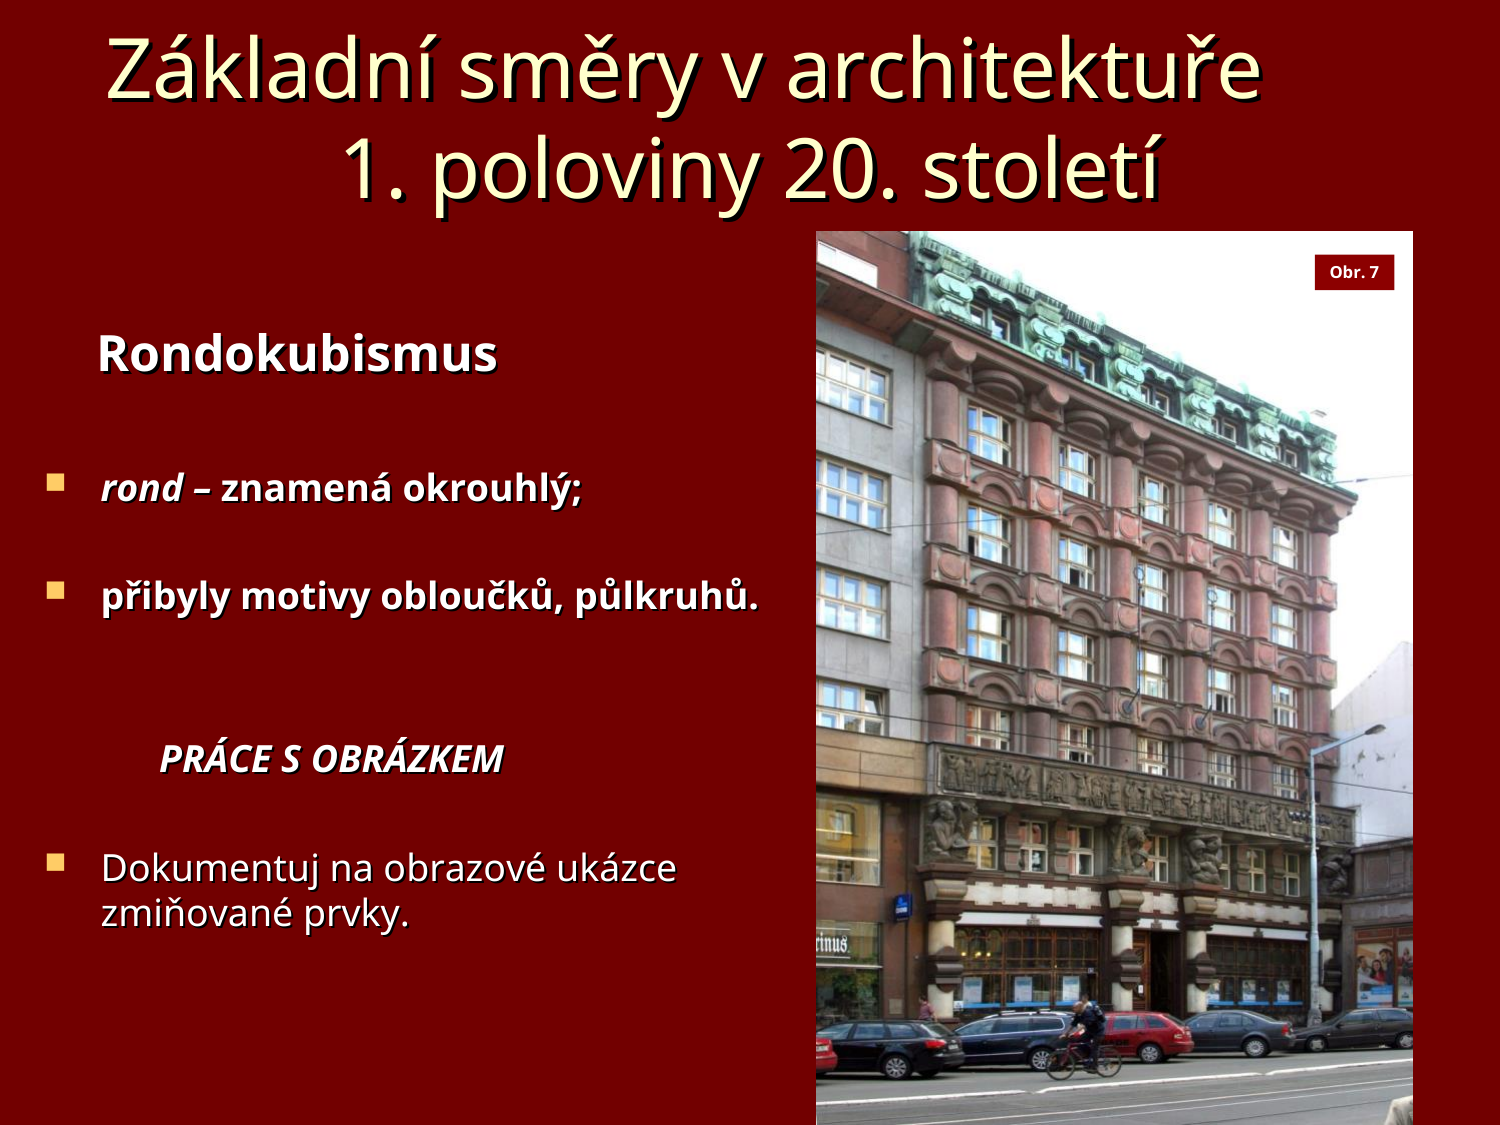

# Základní směry v architektuře 1. poloviny 20. století
Obr. 7
 Rondokubismus
rond – znamená okrouhlý;
přibyly motivy obloučků, půlkruhů.
	 PRÁCE S OBRÁZKEM
Dokumentuj na obrazové ukázce zmiňované prvky.